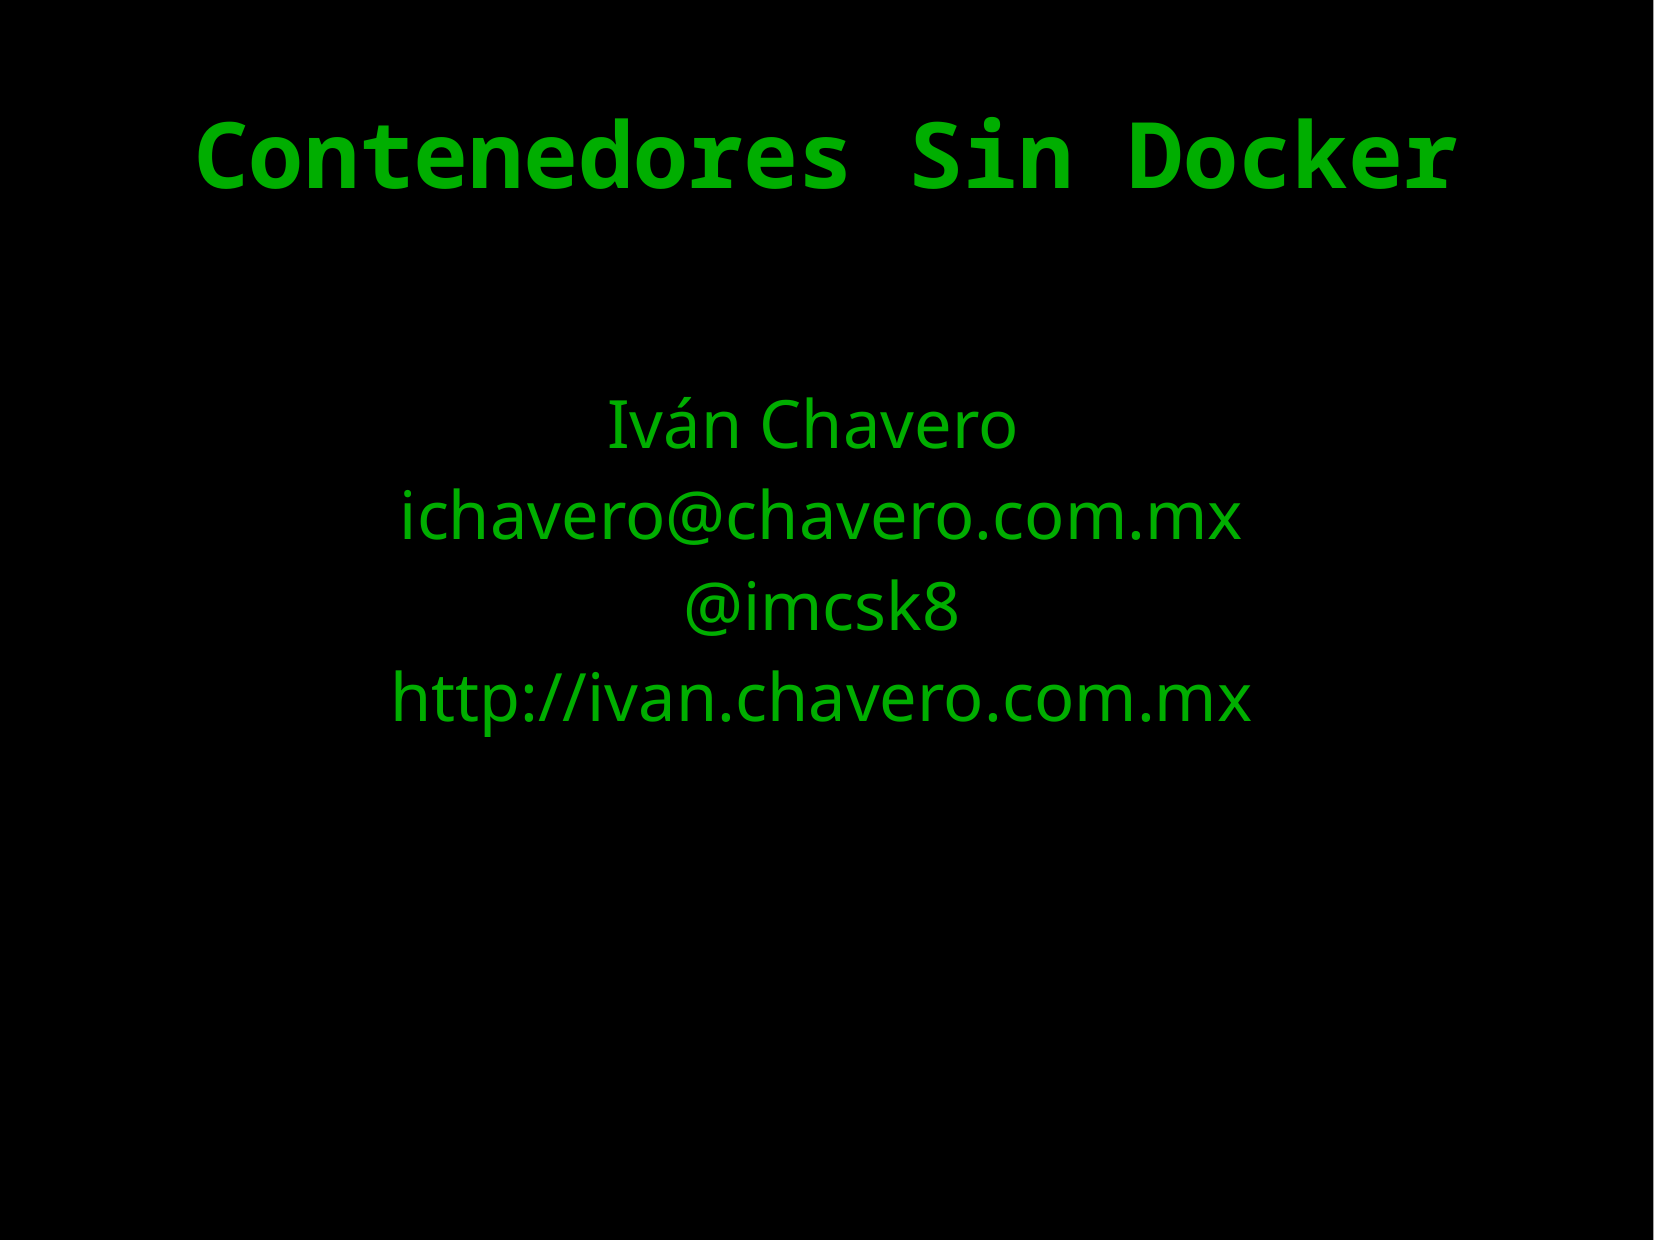

# Contenedores Sin Docker
Iván Chavero
ichavero@chavero.com.mx
@imcsk8
http://ivan.chavero.com.mx